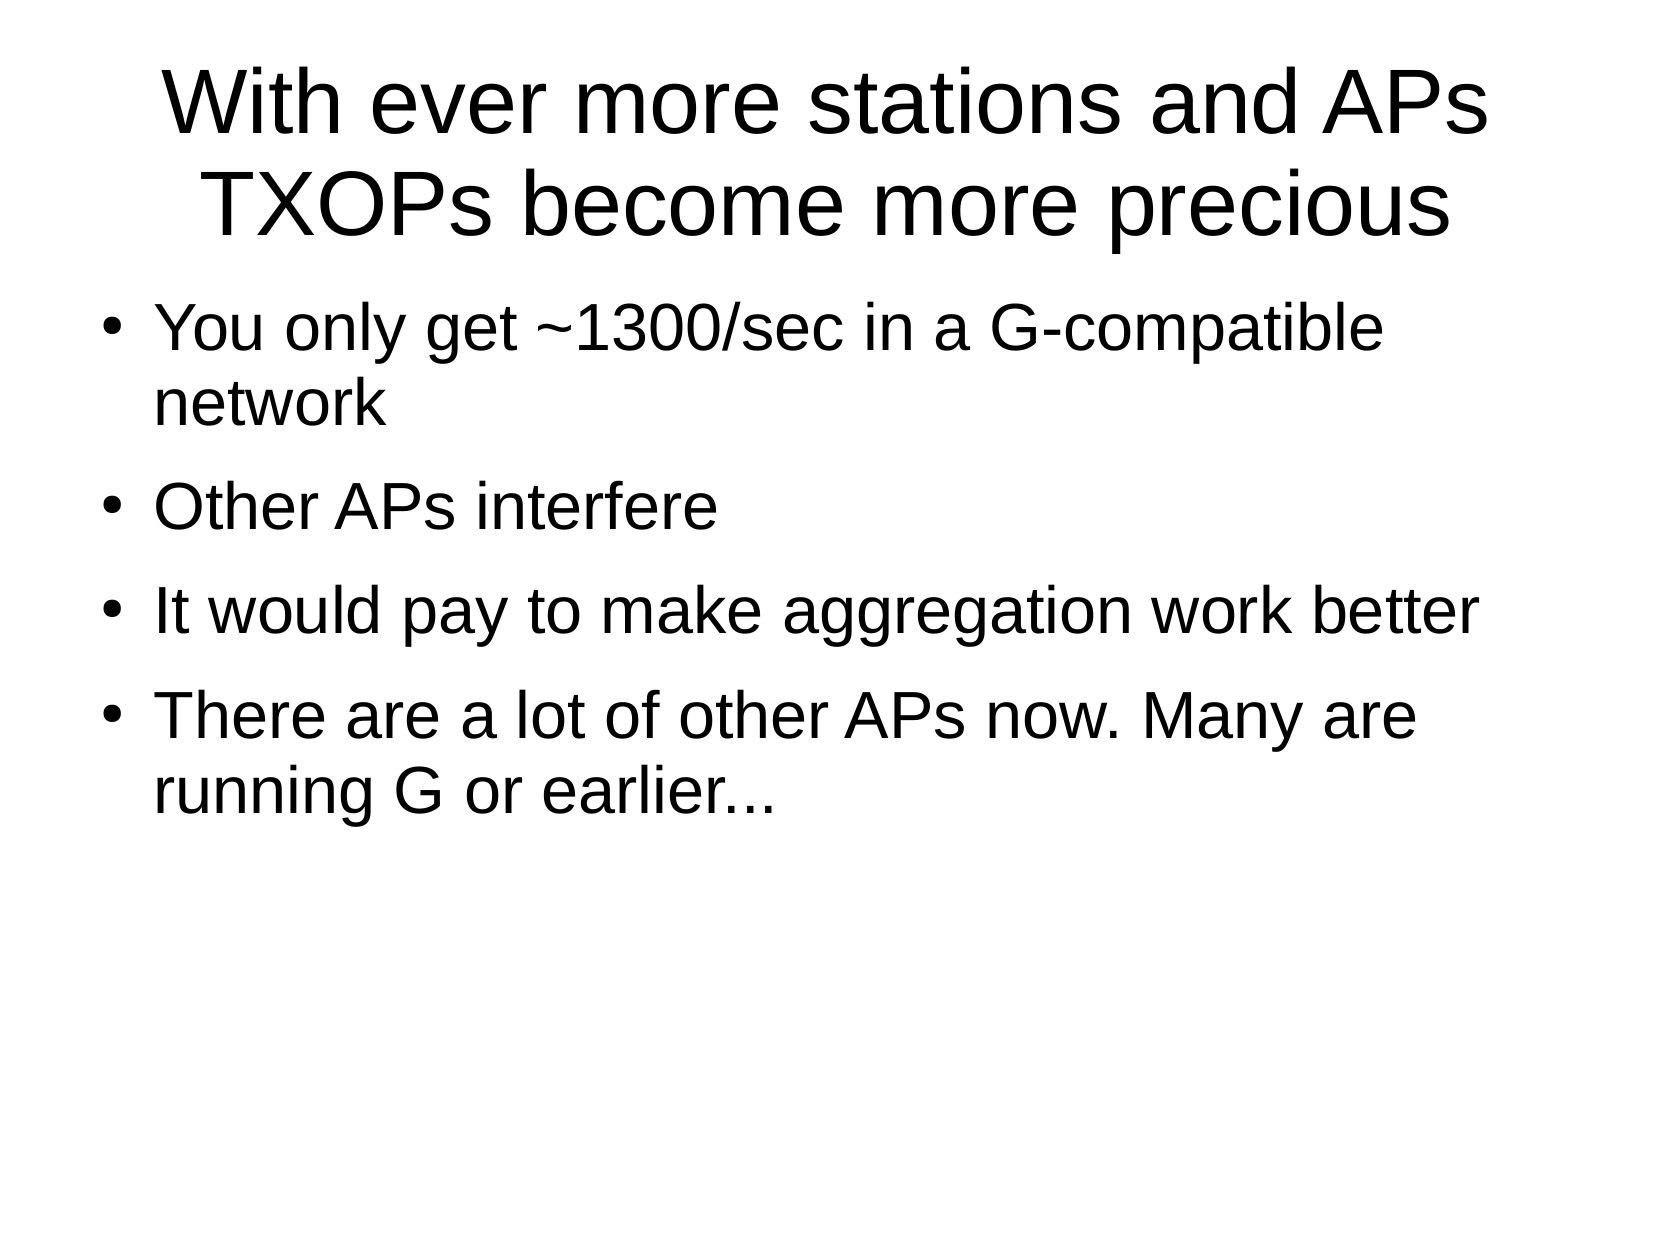

# With ever more stations and APs TXOPs become more precious
You only get ~1300/sec in a G-compatible network
Other APs interfere
It would pay to make aggregation work better
There are a lot of other APs now. Many are running G or earlier...